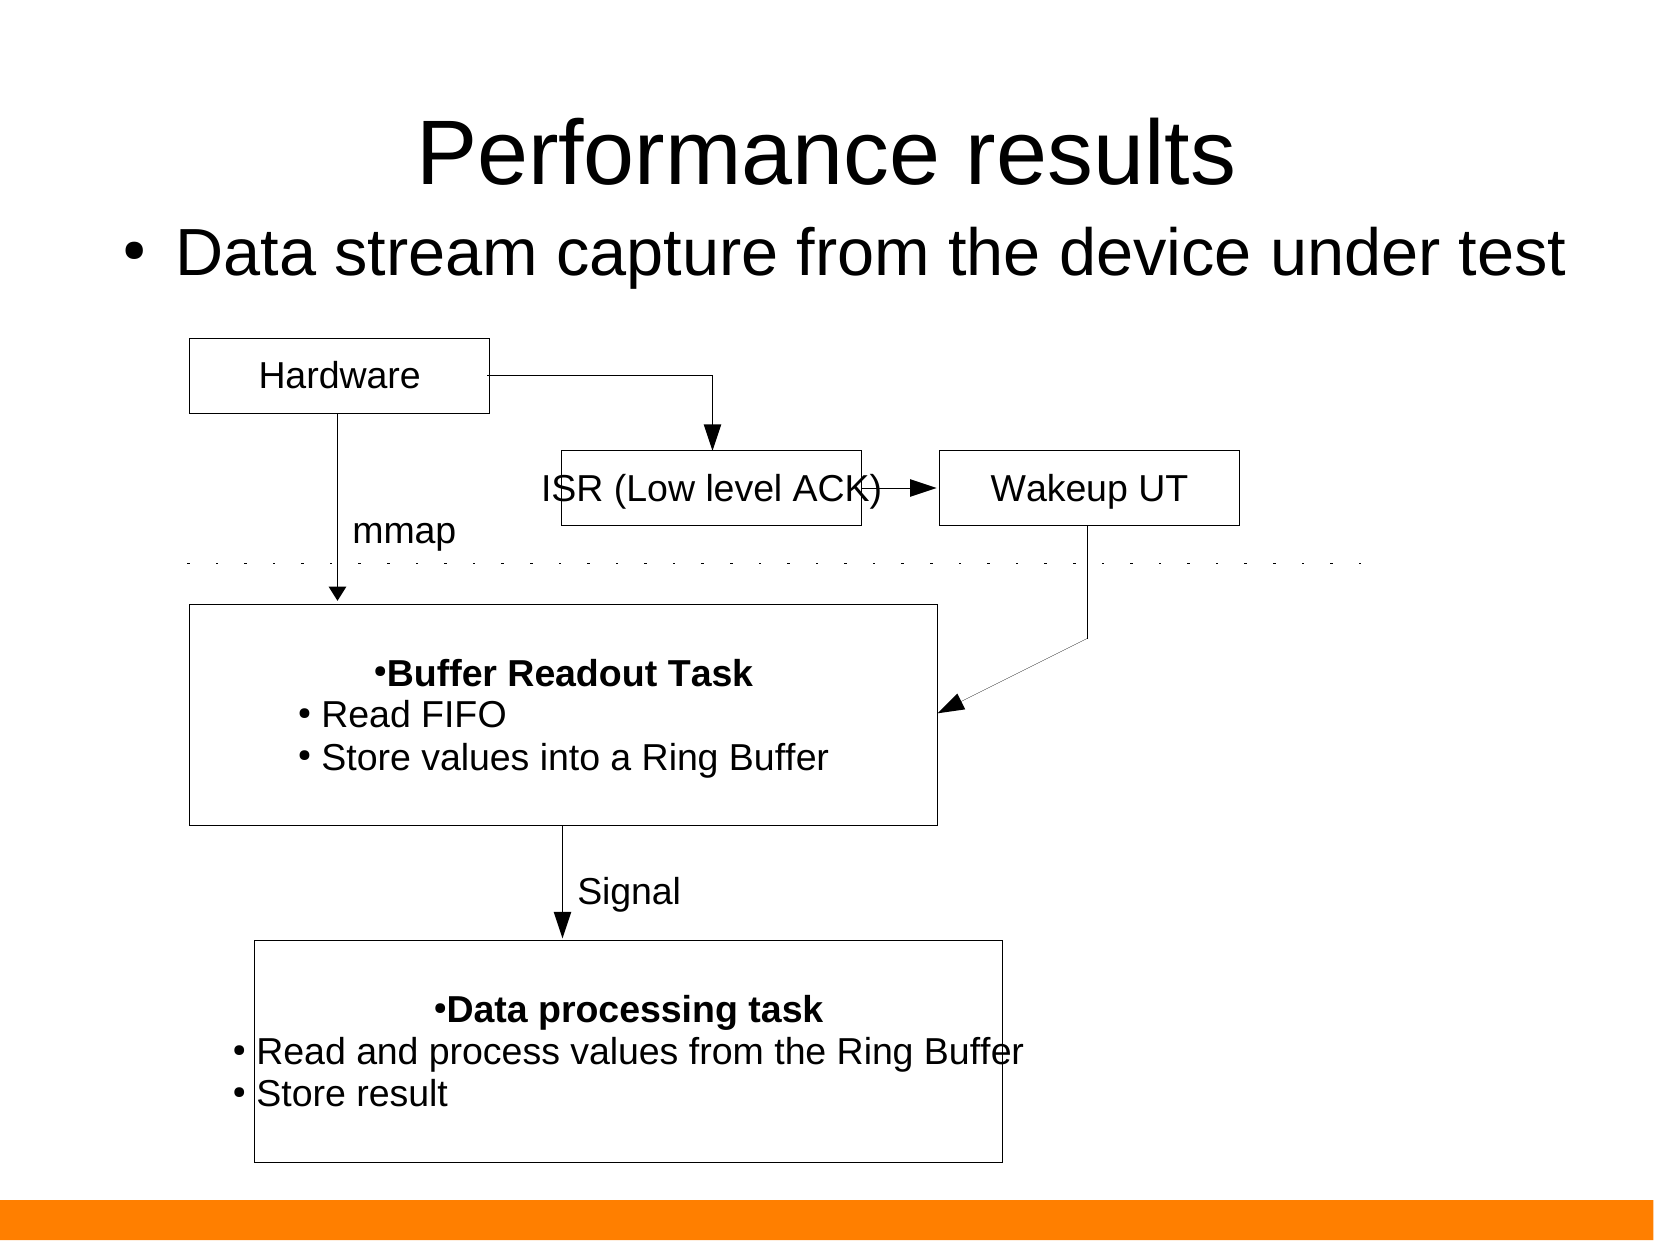

# Performance results
Data stream capture from the device under test
Hardware
ISR (Low level ACK)
Wakeup UT
mmap
Buffer Readout Task
 Read FIFO
 Store values into a Ring Buffer
Signal
Data processing task
 Read and process values from the Ring Buffer
 Store result